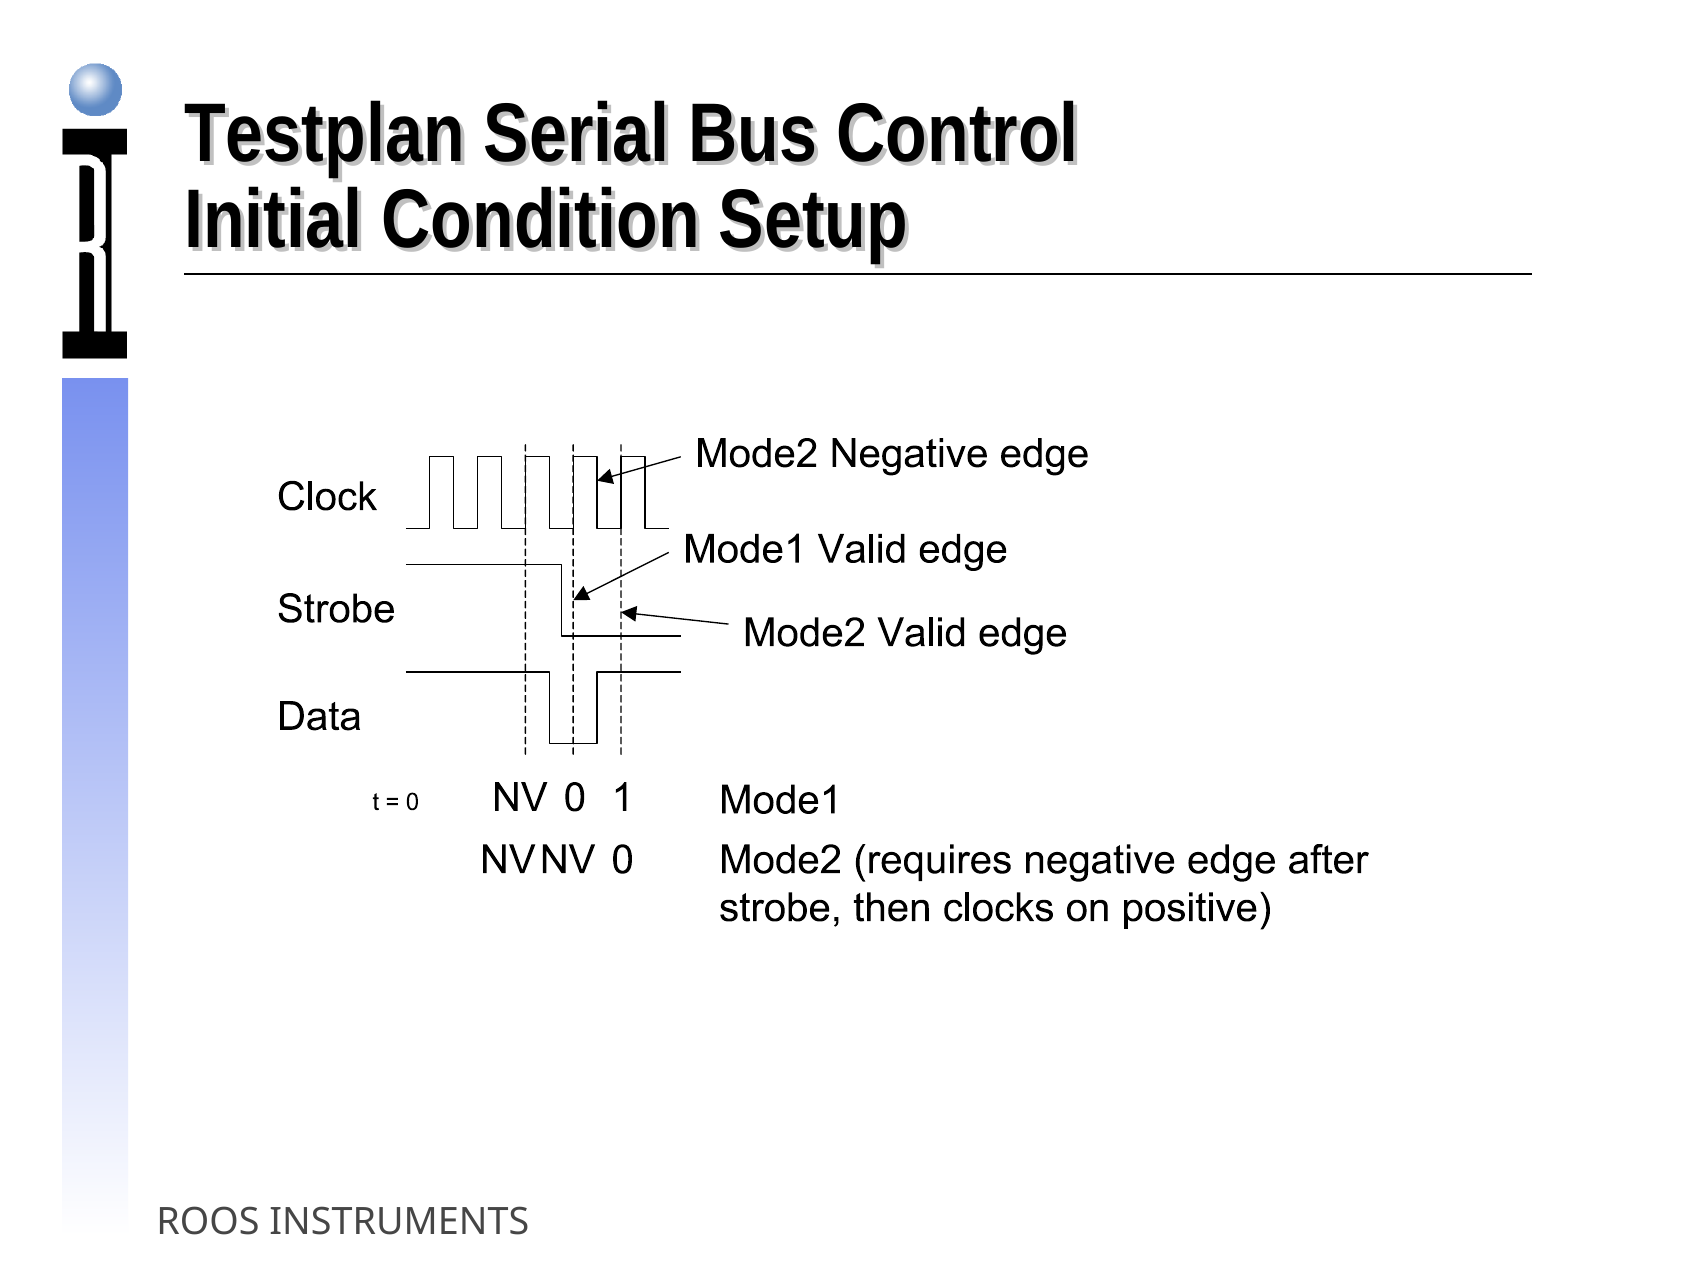

Testplan Serial Bus Control
Initial Condition Setup